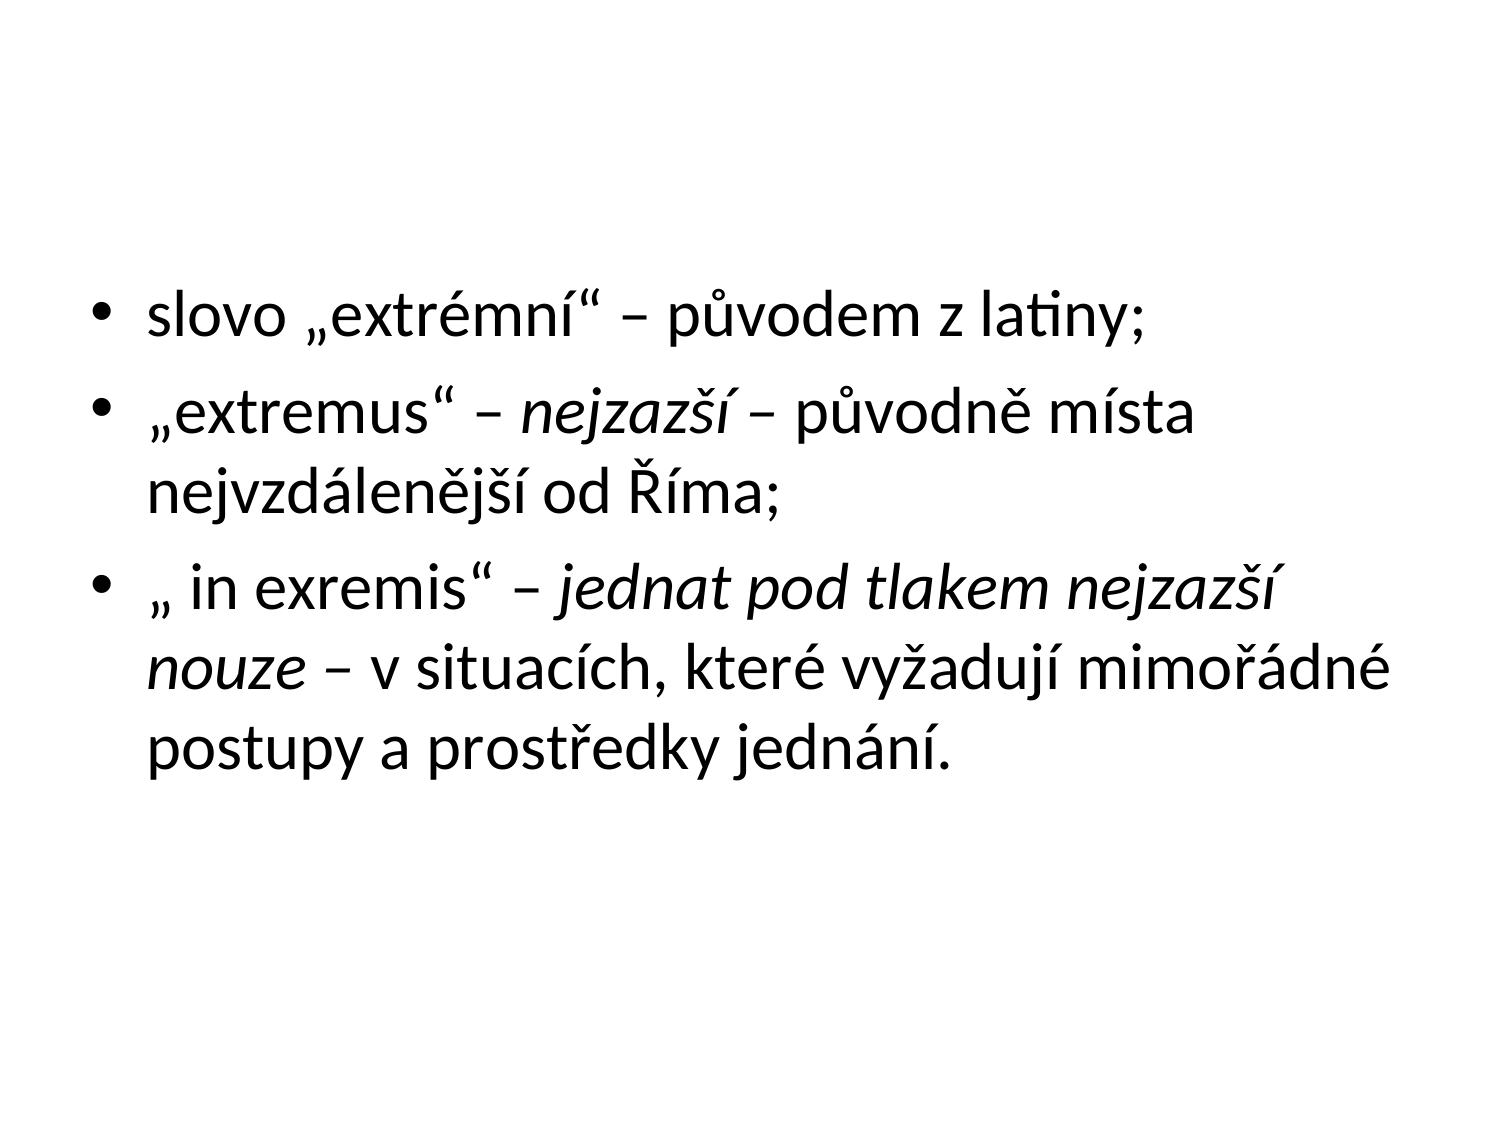

#
slovo „extrémní“ – původem z latiny;
„extremus“ – nejzazší – původně místa nejvzdálenější od Říma;
„ in exremis“ – jednat pod tlakem nejzazší nouze – v situacích, které vyžadují mimořádné postupy a prostředky jednání.